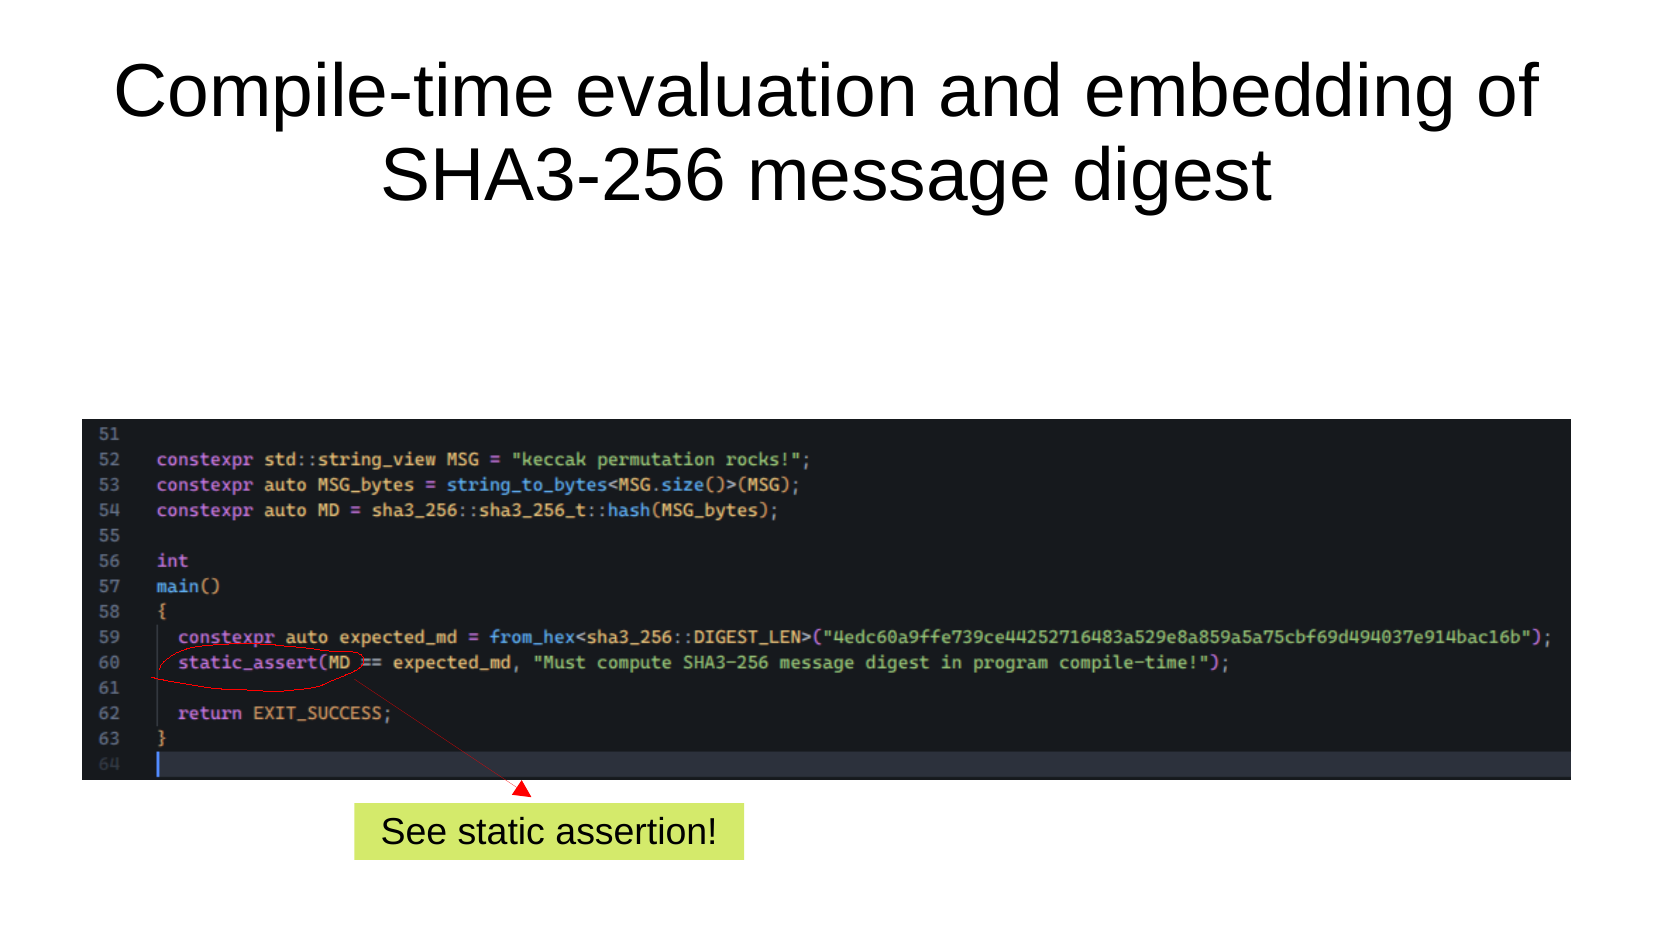

# Compile-time evaluation and embedding of SHA3-256 message digest
See static assertion!